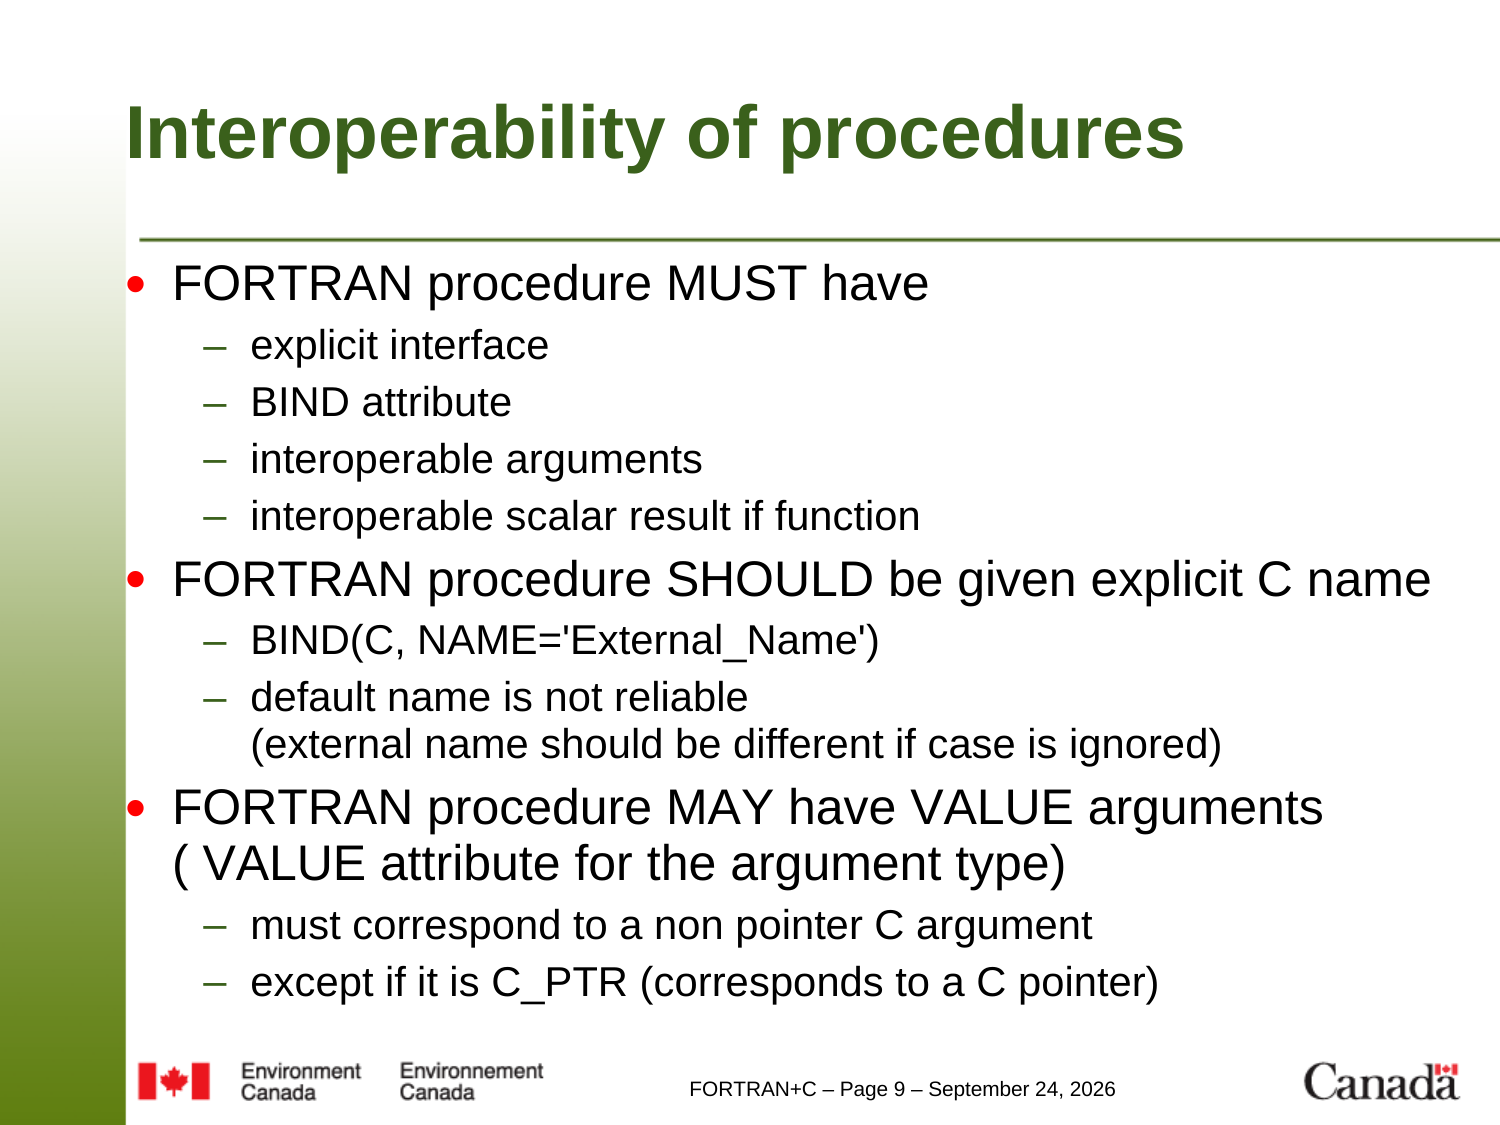

# Interoperability of procedures
FORTRAN procedure MUST have
explicit interface
BIND attribute
interoperable arguments
interoperable scalar result if function
FORTRAN procedure SHOULD be given explicit C name
BIND(C, NAME='External_Name')
default name is not reliable
(external name should be different if case is ignored)
FORTRAN procedure MAY have VALUE arguments
( VALUE attribute for the argument type)
must correspond to a non pointer C argument
except if it is C_PTR (corresponds to a C pointer)